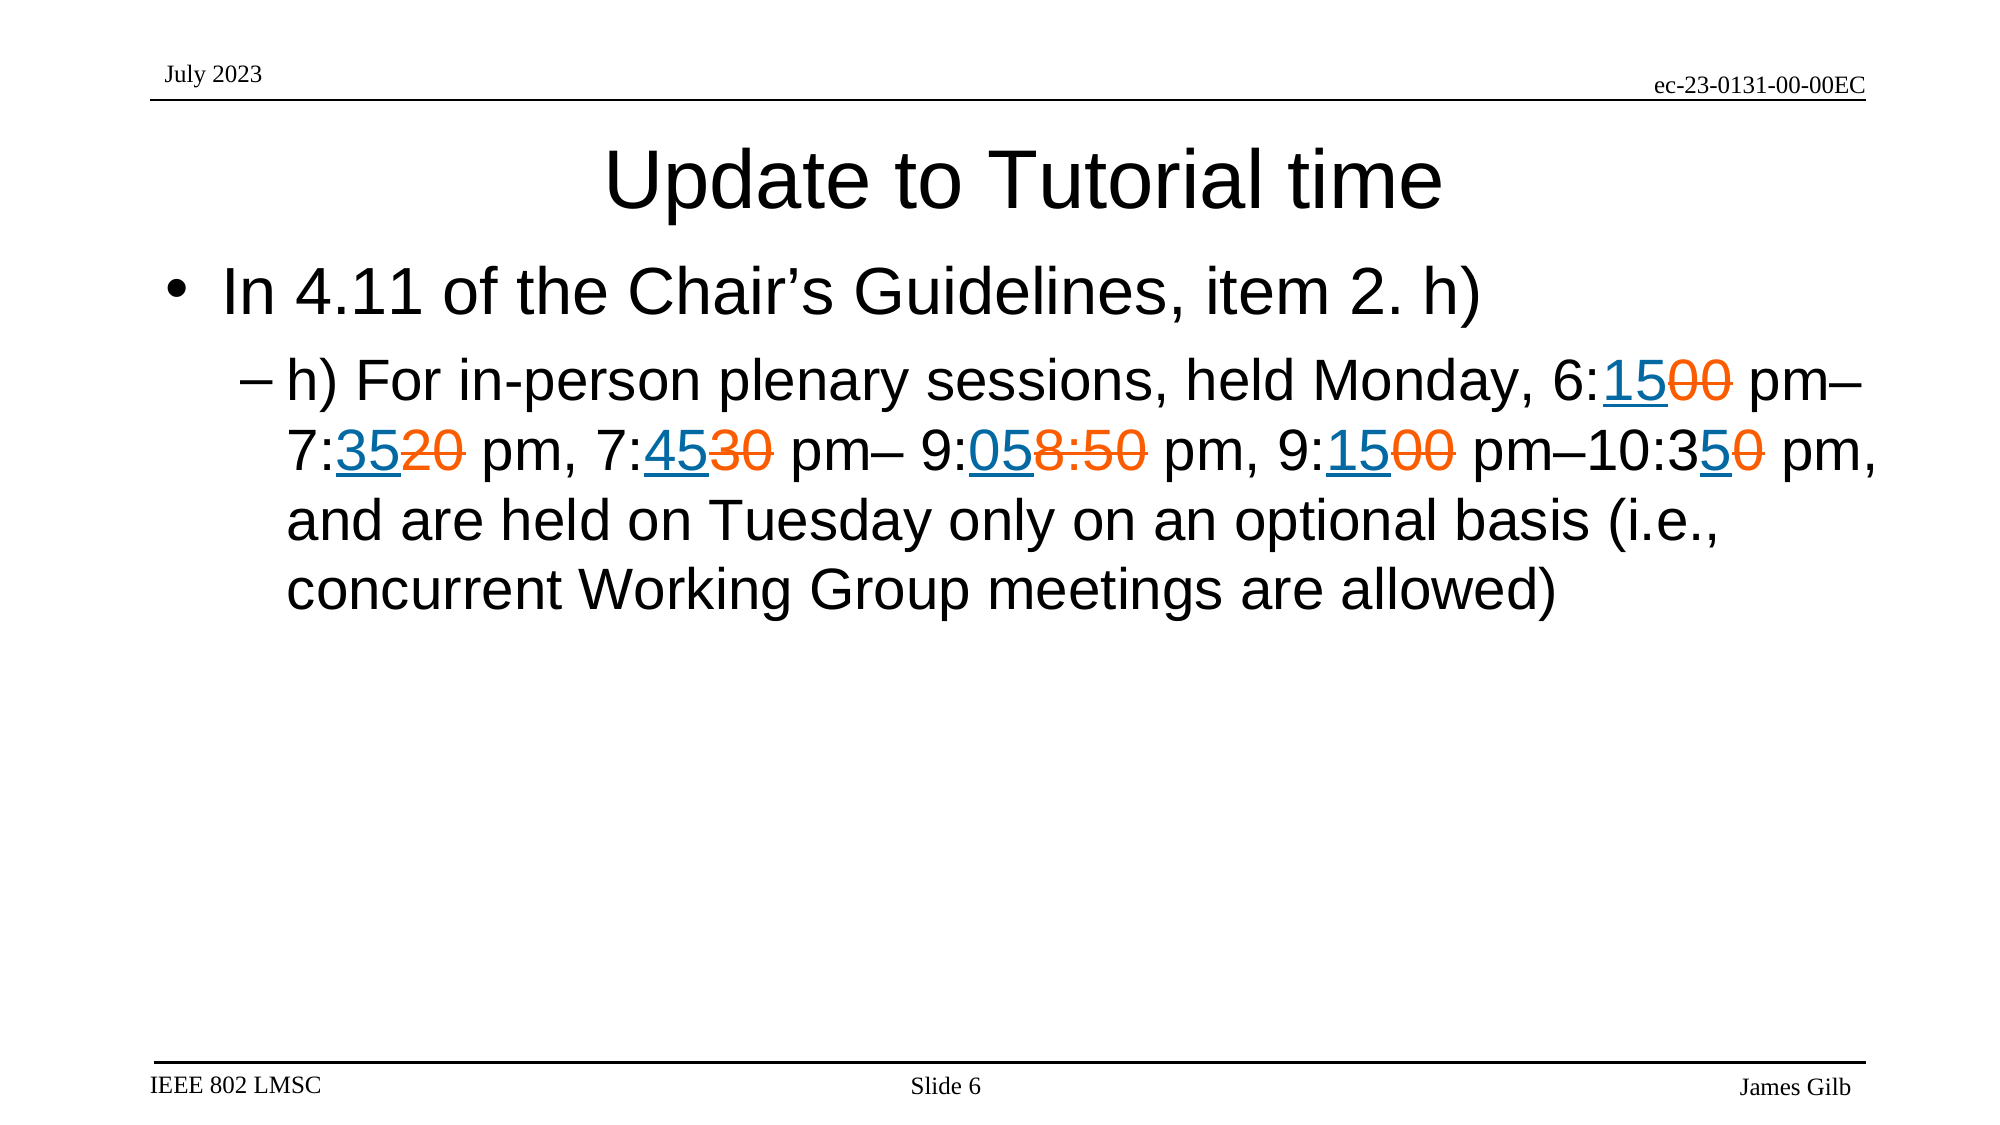

# Update to Tutorial time
In 4.11 of the Chair’s Guidelines, item 2. h)
h) For in-person plenary sessions, held Monday, 6:1500 pm–7:3520 pm, 7:4530 pm– 9:058:50 pm, 9:1500 pm–10:350 pm, and are held on Tuesday only on an optional basis (i.e., concurrent Working Group meetings are allowed)
6